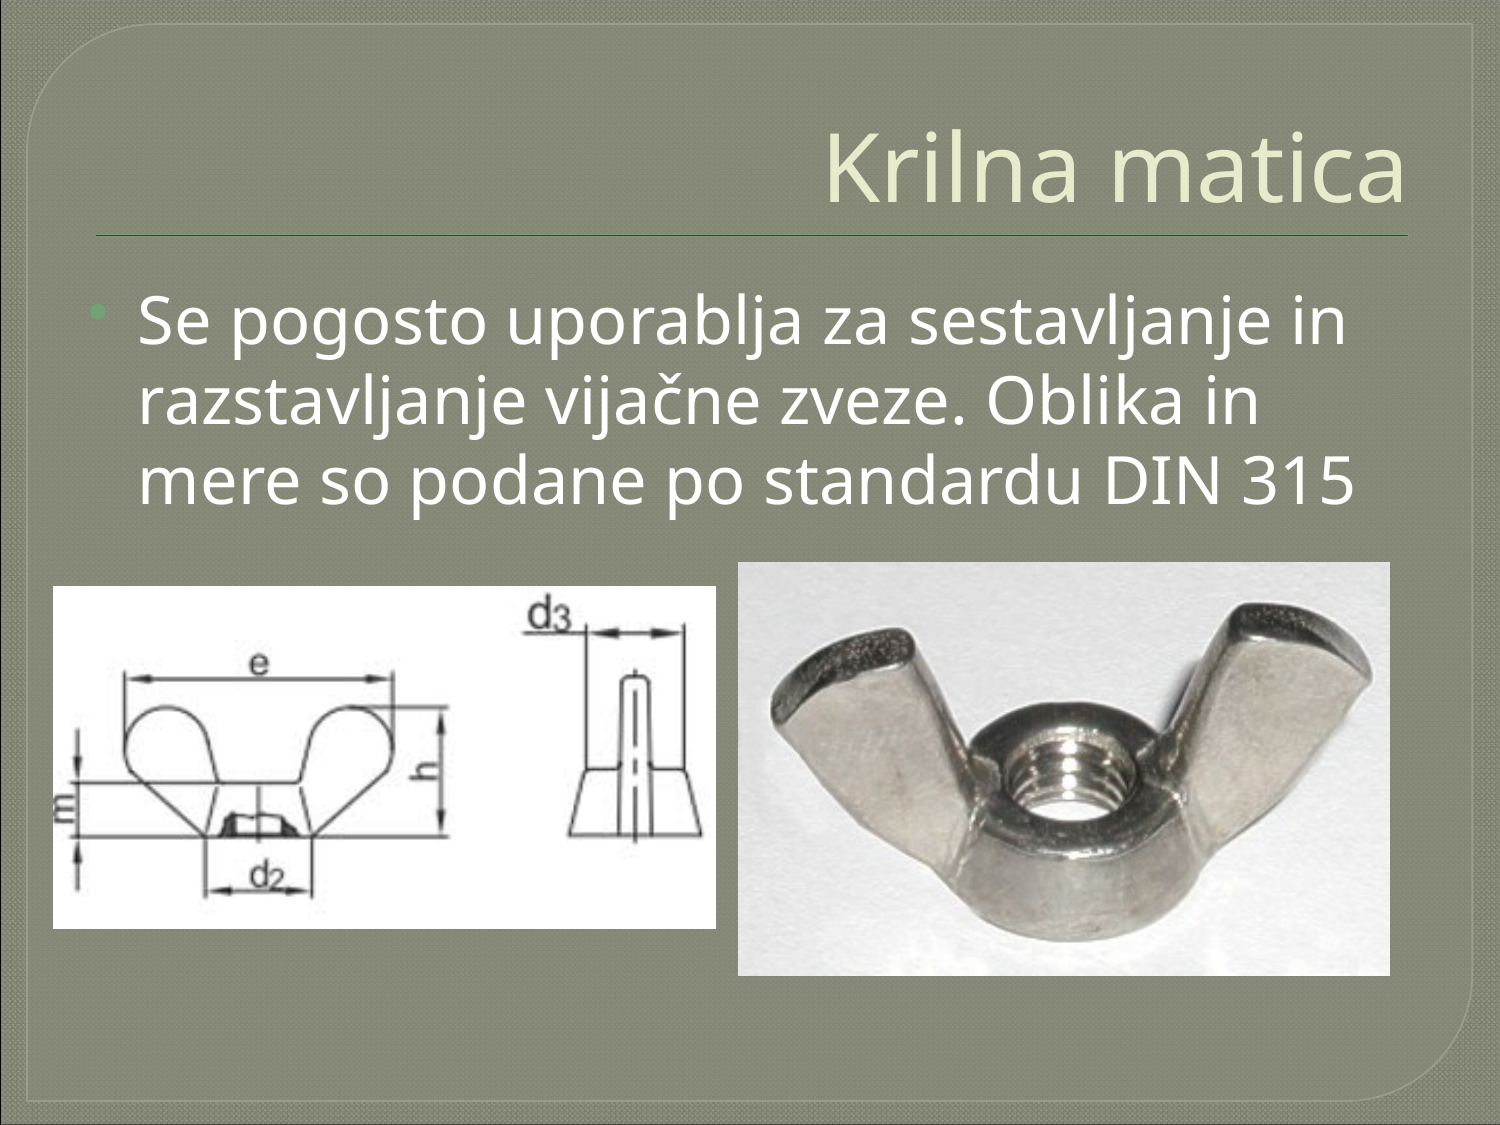

# Krilna matica
Se pogosto uporablja za sestavljanje in razstavljanje vijačne zveze. Oblika in mere so podane po standardu DIN 315